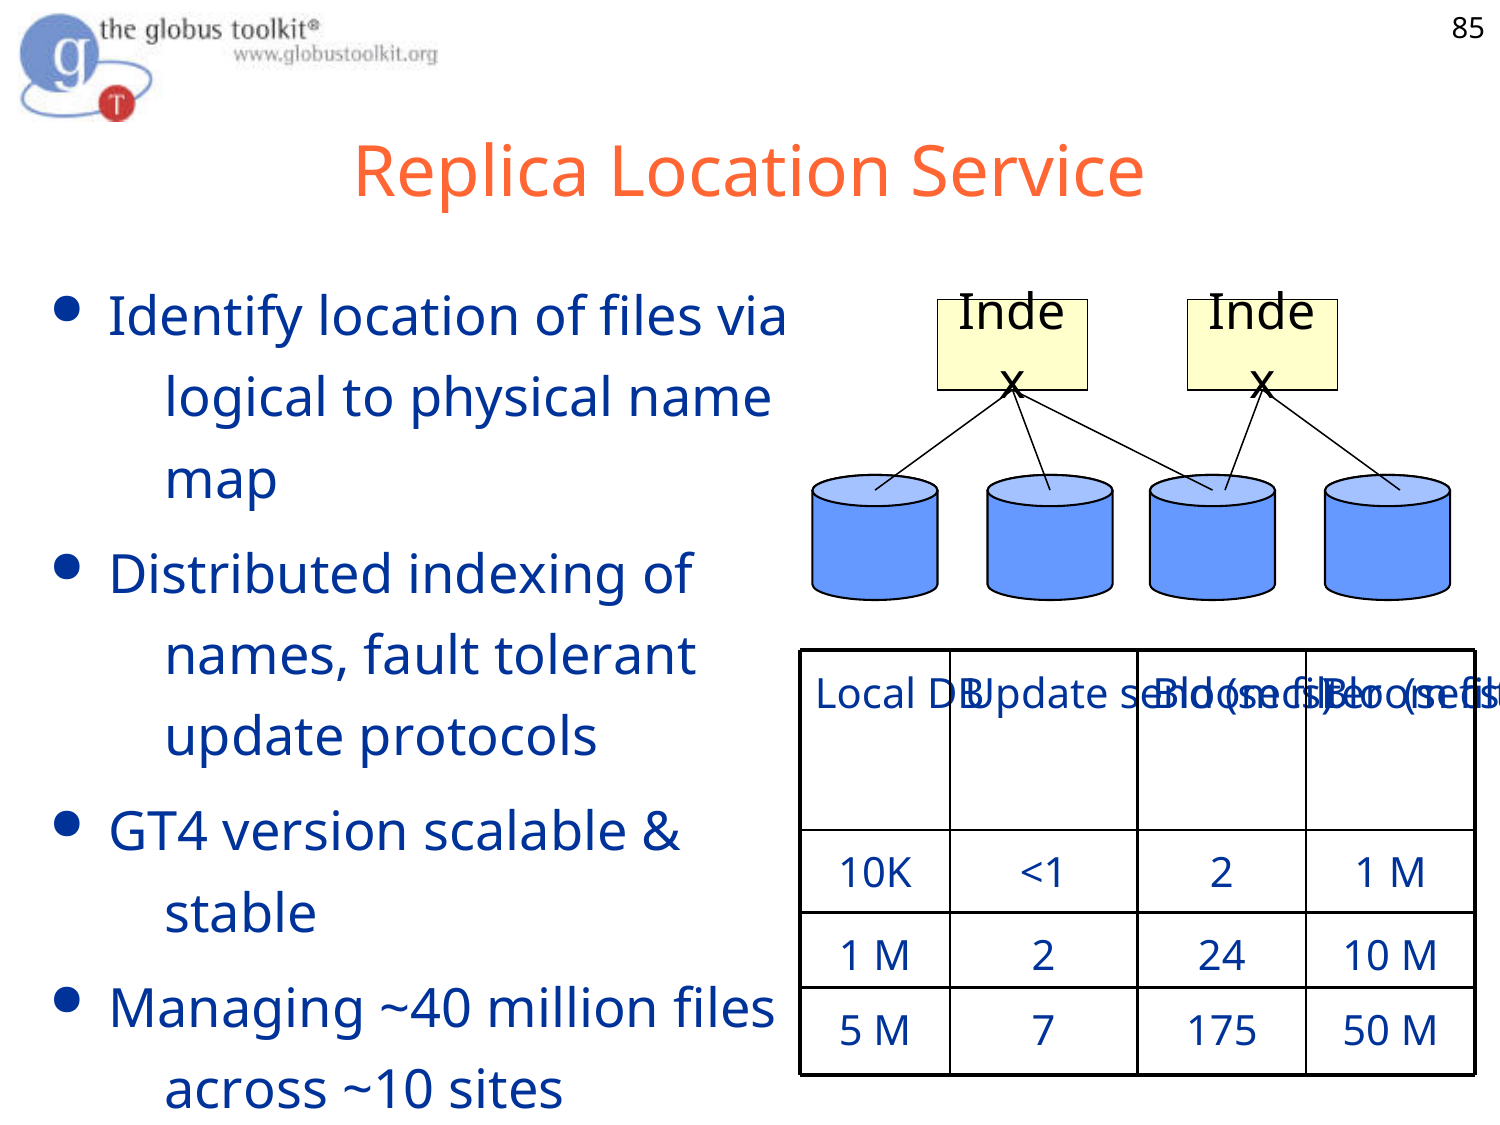

85
# Replica Location Service
Identify location of files via logical to physical name map
Distributed indexing of names, fault tolerant update protocols
GT4 version scalable & stable
Managing ~40 million files across ~10 sites
Index
Index
Local DB
Update send (secs)
Bloom filter (secs)
Bloom filter (bits)
10K
<1
2
1 M
1 M
2
24
10 M
5 M
7
175
50 M